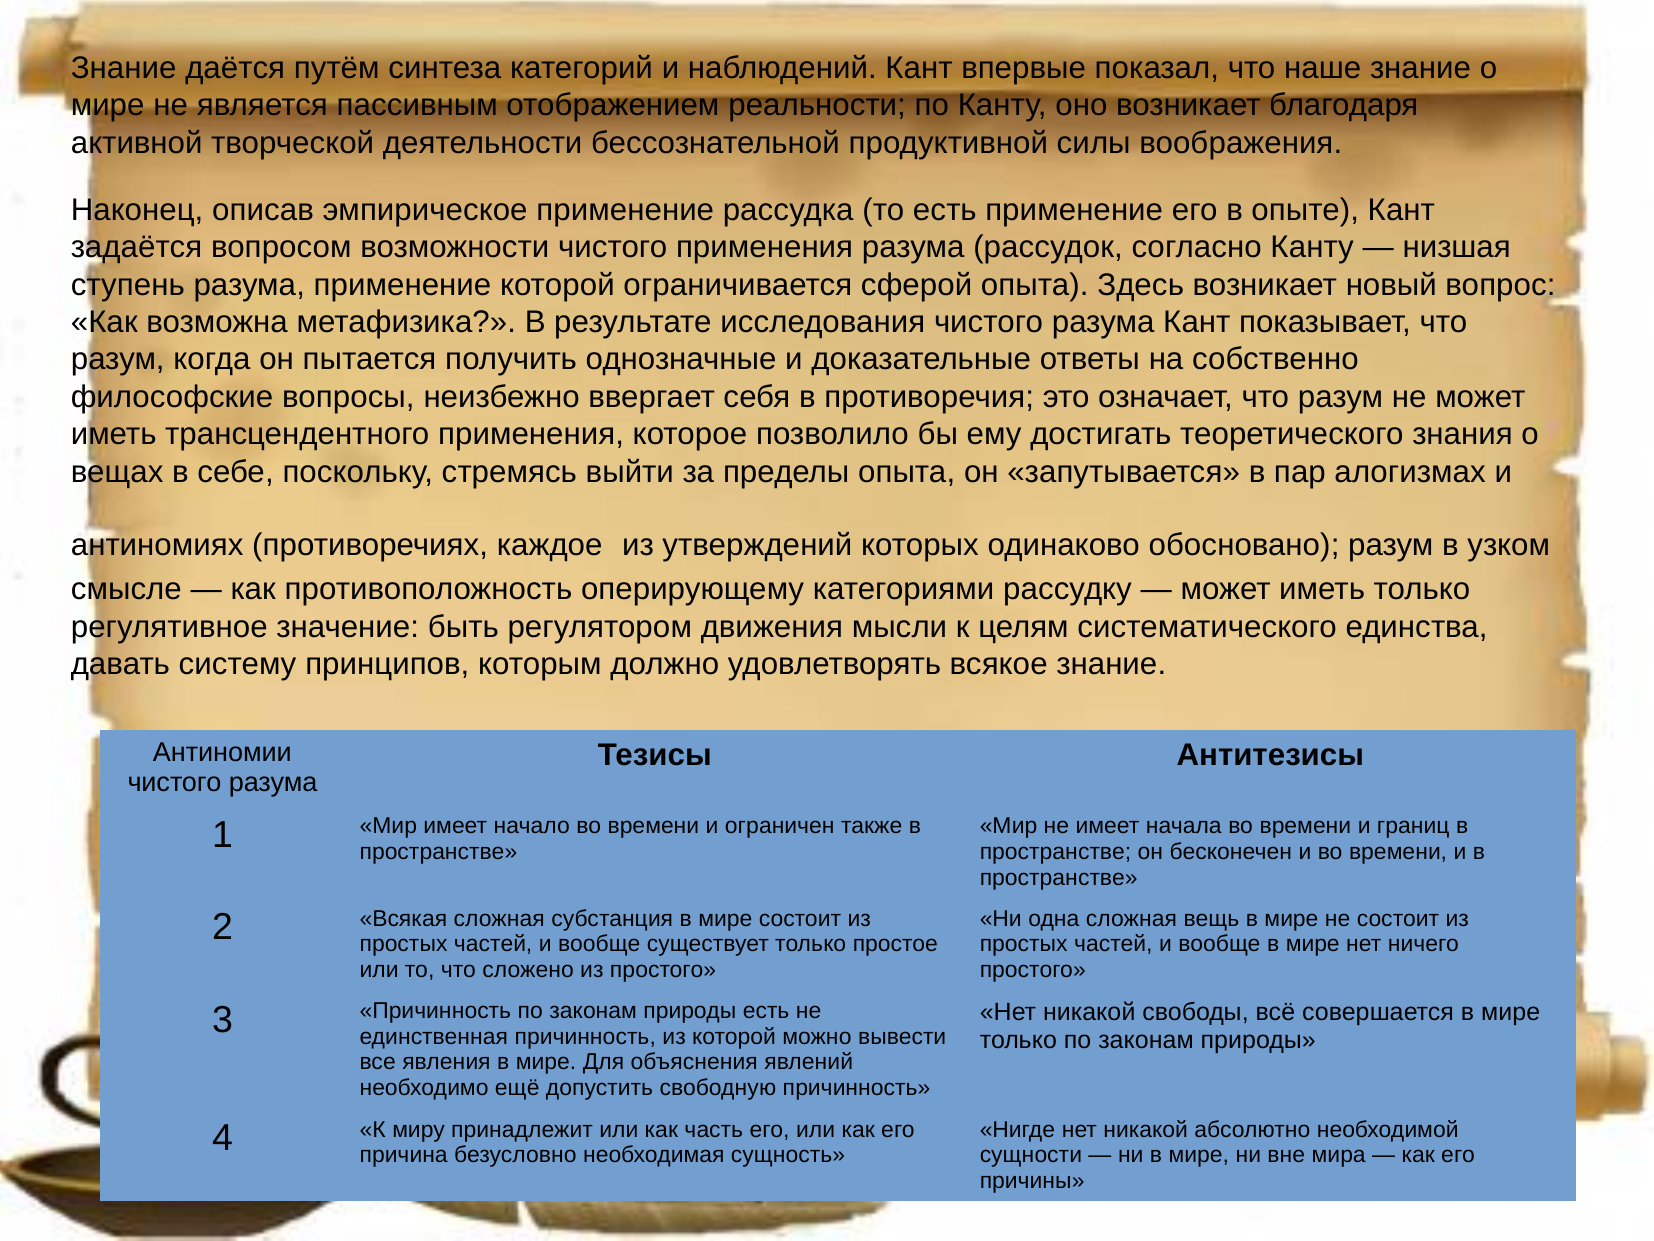

# Знание даётся путём синтеза категорий и наблюдений. Кант впервые показал, что наше знание о мире не является пассивным отображением реальности; по Канту, оно возникает благодаря активной творческой деятельности бессознательной продуктивной силы воображения.
Наконец, описав эмпирическое применение рассудка (то есть применение его в опыте), Кант задаётся вопросом возможности чистого применения разума (рассудок, согласно Канту — низшая ступень разума, применение которой ограничивается сферой опыта). Здесь возникает новый вопрос: «Как возможна метафизика?». В результате исследования чистого разума Кант показывает, что разум, когда он пытается получить однозначные и доказательные ответы на собственно философские вопросы, неизбежно ввергает себя в противоречия; это означает, что разум не может иметь трансцендентного применения, которое позволило бы ему достигать теоретического знания о вещах в себе, поскольку, стремясь выйти за пределы опыта, он «запутывается» в пар алогизмах и антиномиях (противоречиях, каждое из утверждений которых одинаково обосновано); разум в узком смысле — как противоположность оперирующему категориями рассудку — может иметь только регулятивное значение: быть регулятором движения мысли к целям систематического единства, давать систему принципов, которым должно удовлетворять всякое знание.
| Антиномии чистого разума | Тезисы | Антитезисы |
| --- | --- | --- |
| 1 | «Мир имеет начало во времени и ограничен также в пространстве» | «Мир не имеет начала во времени и границ в пространстве; он бесконечен и во времени, и в пространстве» |
| 2 | «Всякая сложная субстанция в мире состоит из простых частей, и вообще существует только простое или то, что сложено из простого» | «Ни одна сложная вещь в мире не состоит из простых частей, и вообще в мире нет ничего простого» |
| 3 | «Причинность по законам природы есть не единственная причинность, из которой можно вывести все явления в мире. Для объяснения явлений необходимо ещё допустить свободную причинность» | «Нет никакой свободы, всё совершается в мире только по законам природы» |
| 4 | «К миру принадлежит или как часть его, или как его причина безусловно необходимая сущность» | «Нигде нет никакой абсолютно необходимой сущности — ни в мире, ни вне мира — как его причины» |